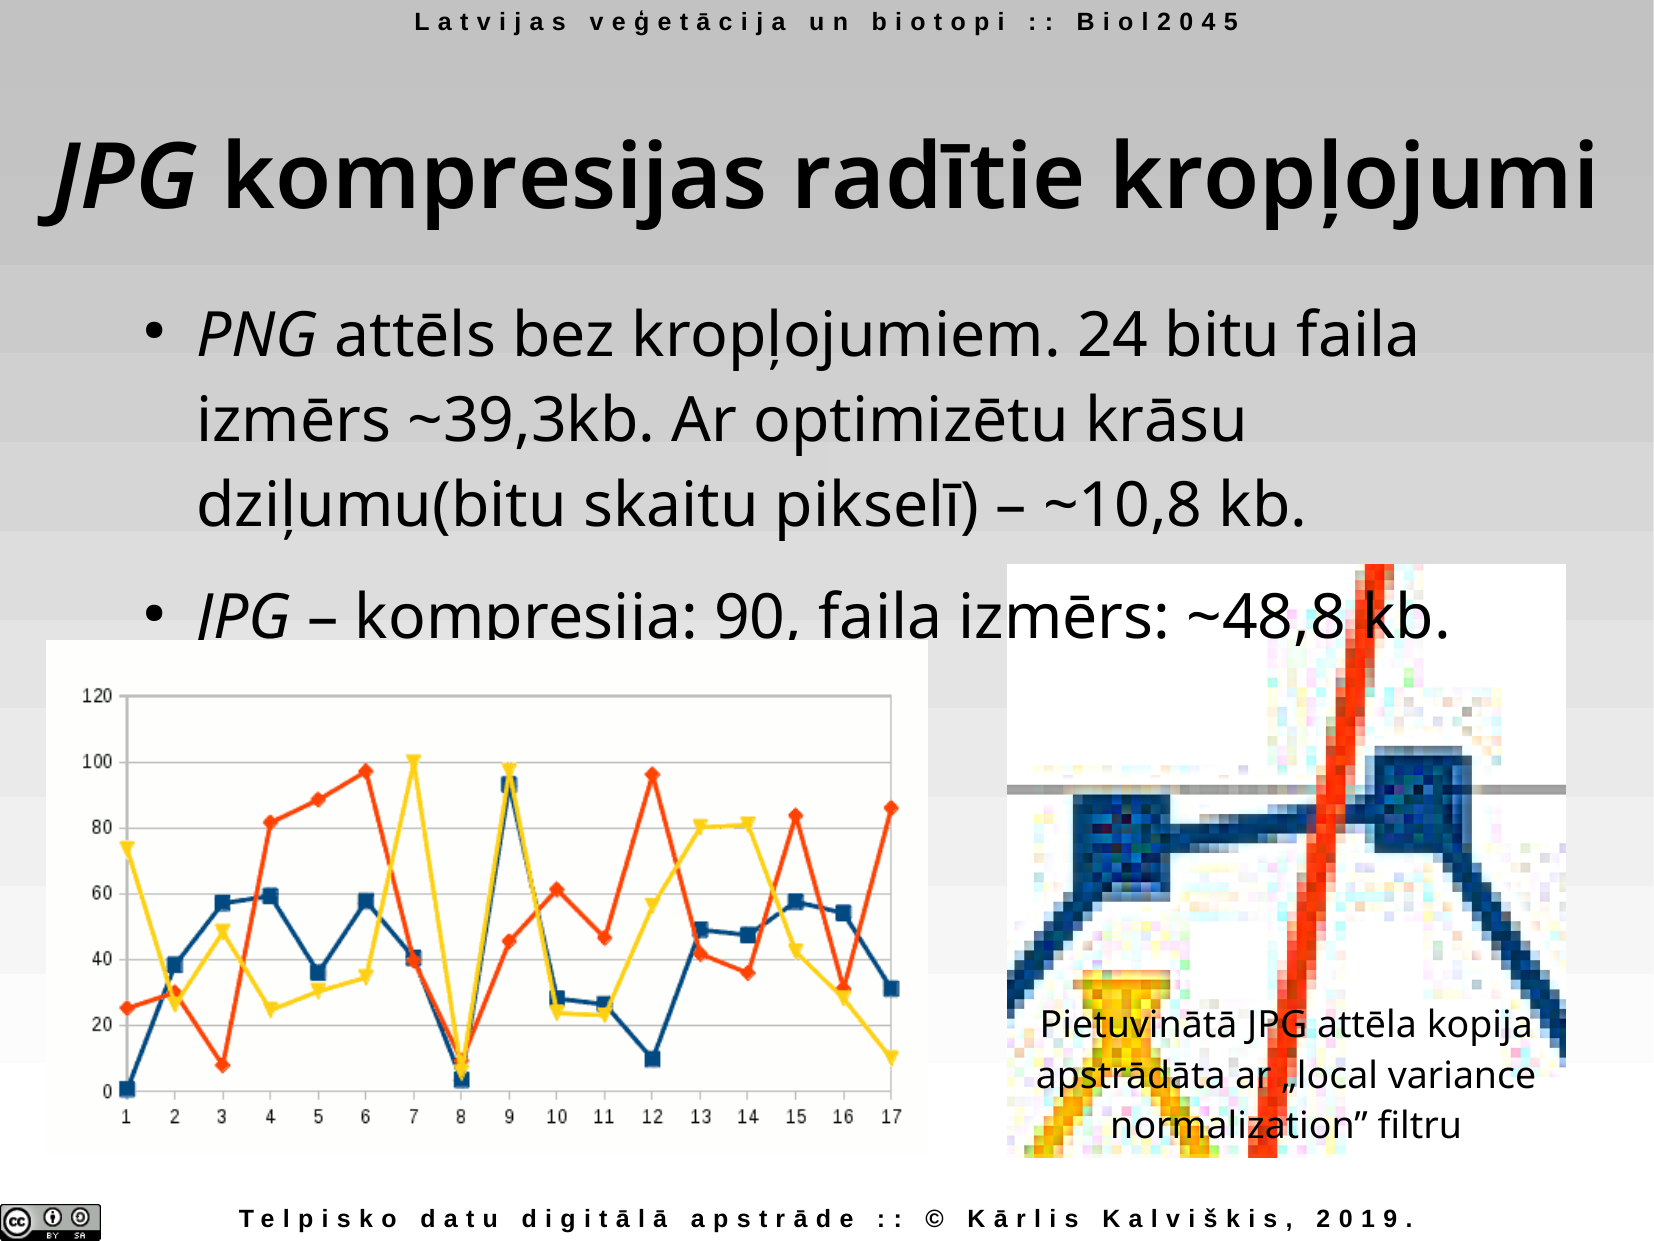

# JPG kompresijas radītie kropļojumi
PNG attēls bez kropļojumiem. 24 bitu faila izmērs ~39,3kb. Ar optimizētu krāsu dziļumu(bitu skaitu pikselī) – ~10,8 kb.
JPG – kompresija: 90, faila izmērs: ~48,8 kb.
Pietuvinātā JPG attēla kopija apstrādāta ar „local variance normalization” filtru
Pietuvināts PNG formātā saglabāts attēls
Pietuvinātā PNG attēla kopija apstrādāta ar „local variance normalization” filtru
Pietuvināts JPG formātā saglabāts attēls